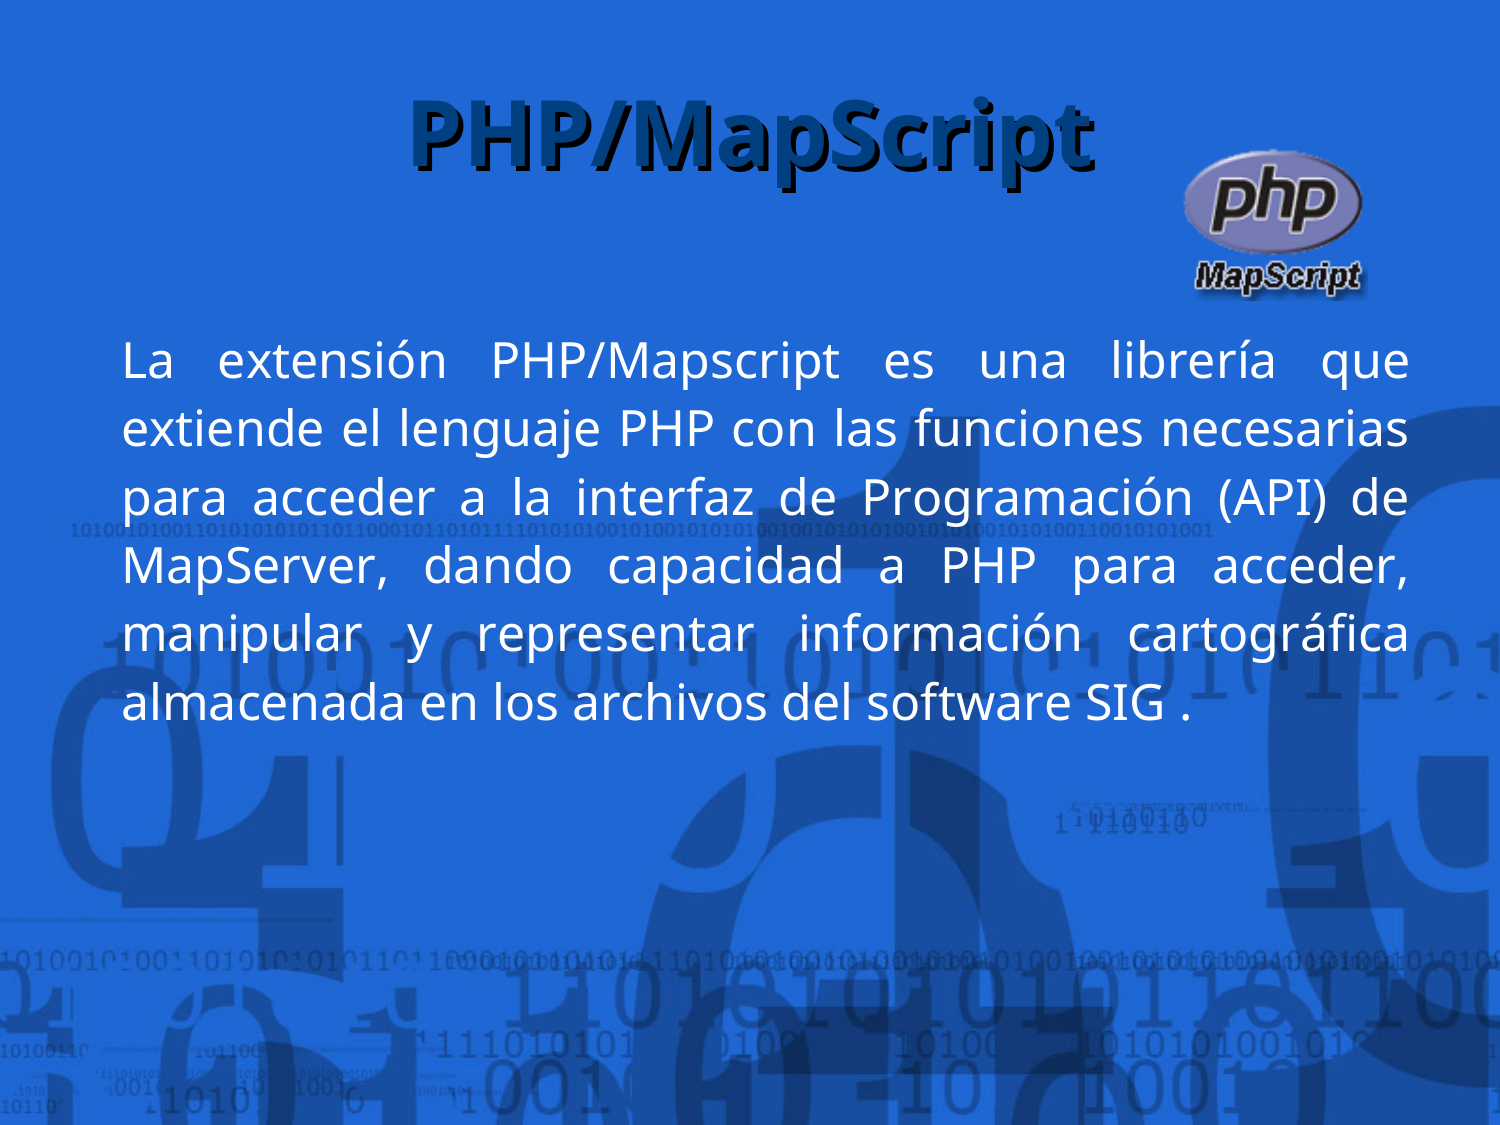

# PHP/MapScript
	La extensión PHP/Mapscript es una librería que extiende el lenguaje PHP con las funciones necesarias para acceder a la interfaz de Programación (API) de MapServer, dando capacidad a PHP para acceder, manipular y representar información cartográfica almacenada en los archivos del software SIG .